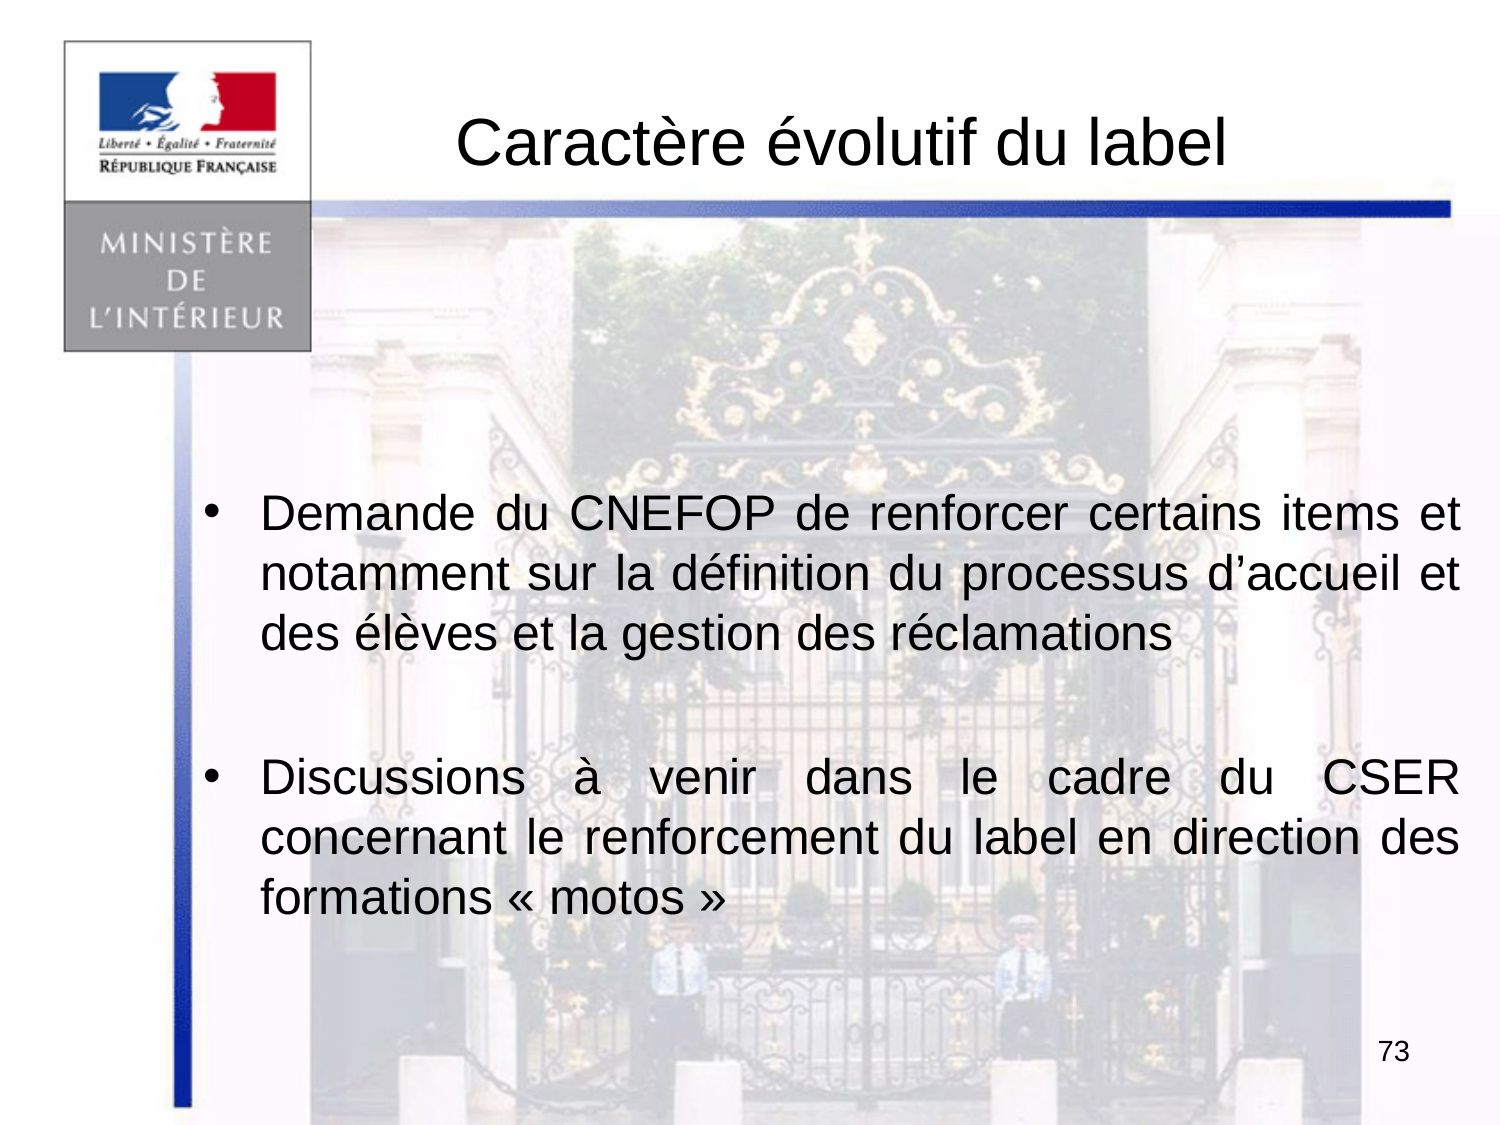

# Caractère évolutif du label
Demande du CNEFOP de renforcer certains items et notamment sur la définition du processus d’accueil et des élèves et la gestion des réclamations
Discussions à venir dans le cadre du CSER concernant le renforcement du label en direction des formations « motos »